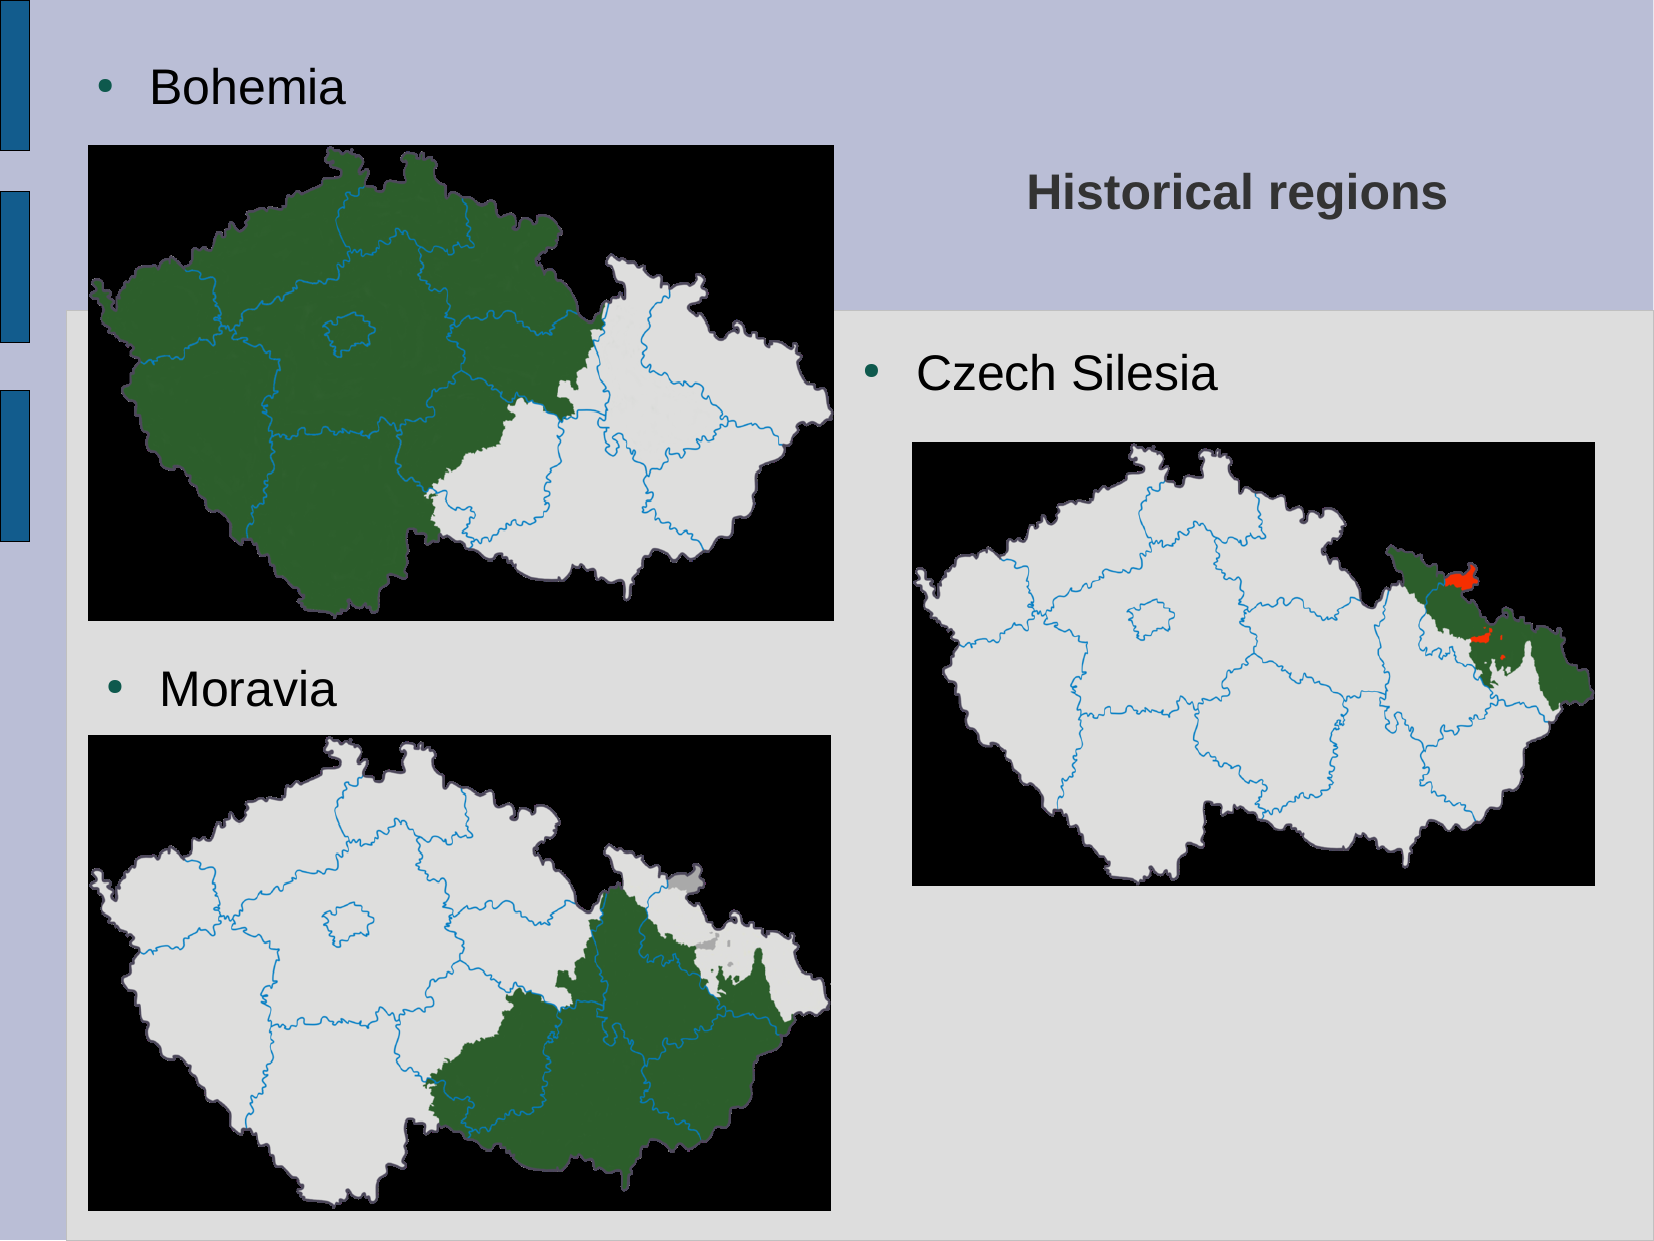

Bohemia
# Historical regions
Czech Silesia
Moravia